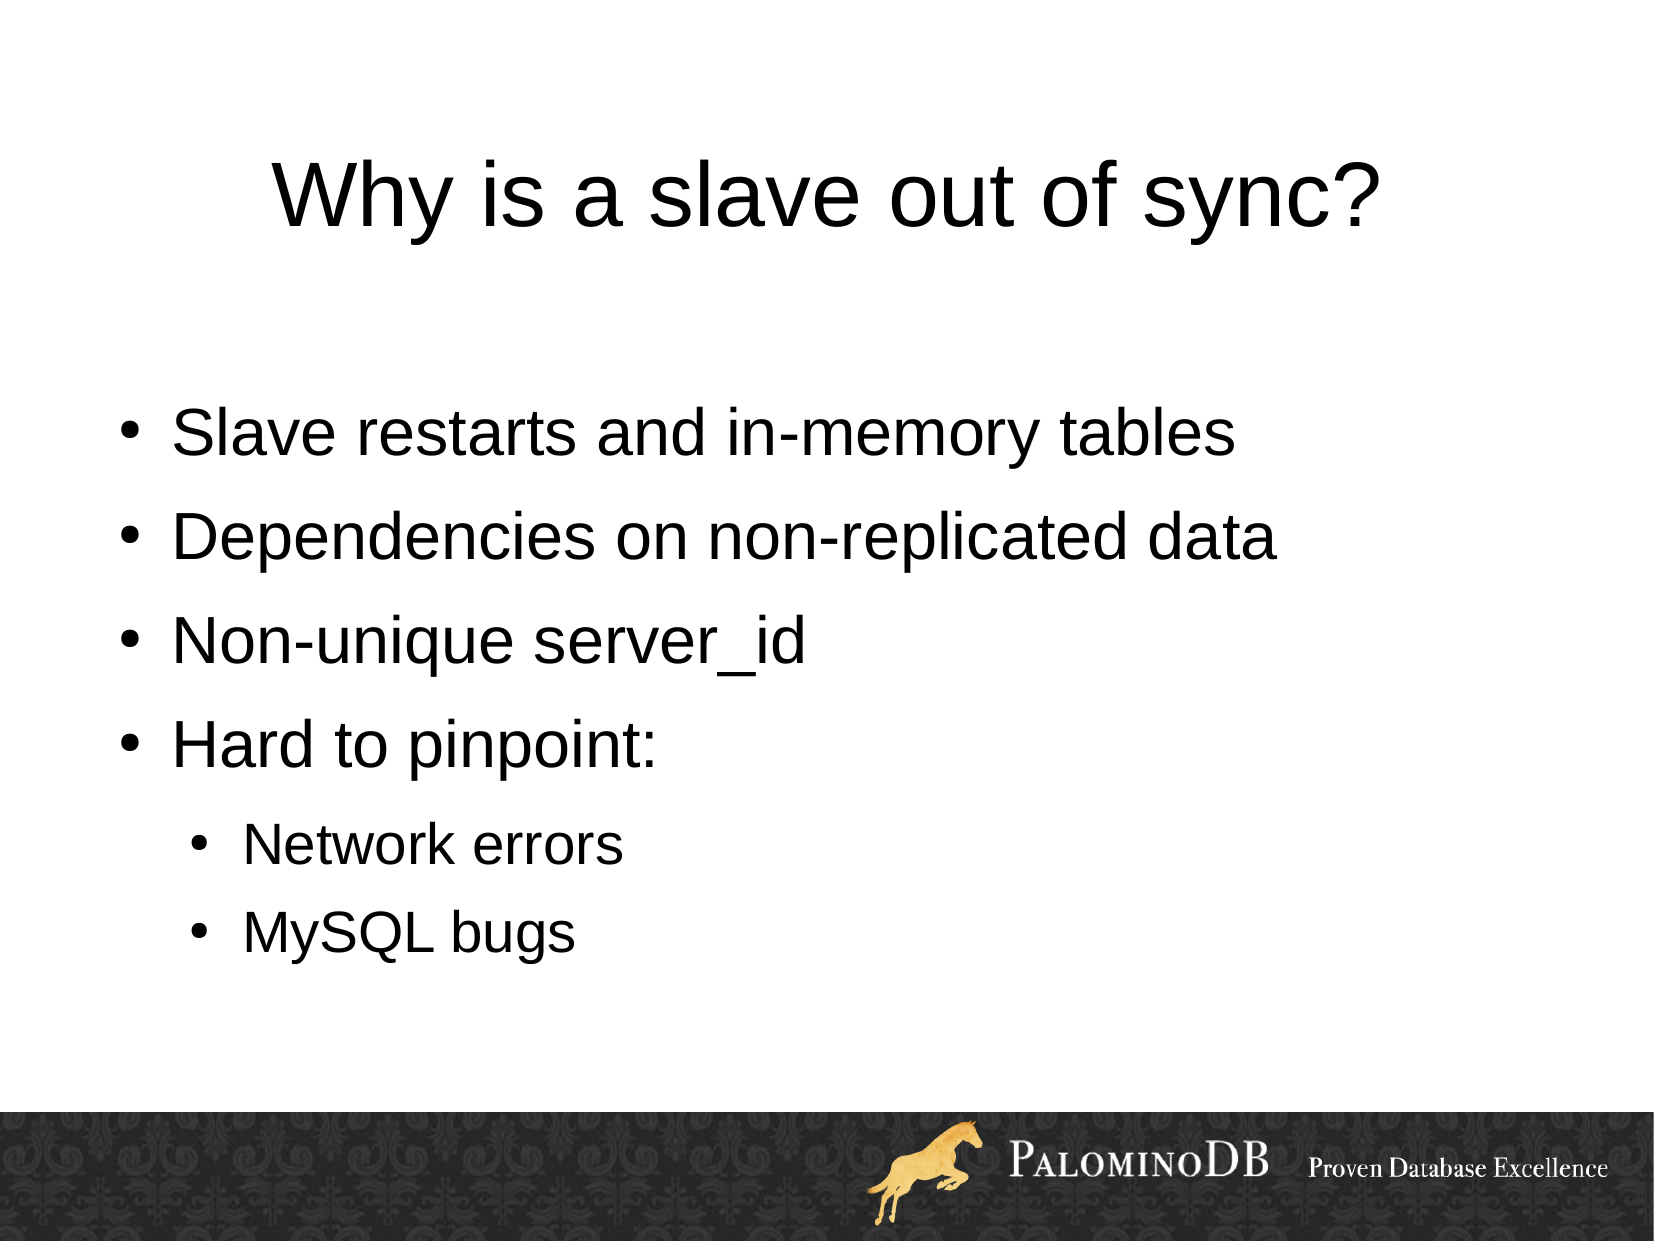

# Why is a slave out of sync?
Slave restarts and in-memory tables
Dependencies on non-replicated data
Non-unique server_id
Hard to pinpoint:
Network errors
MySQL bugs